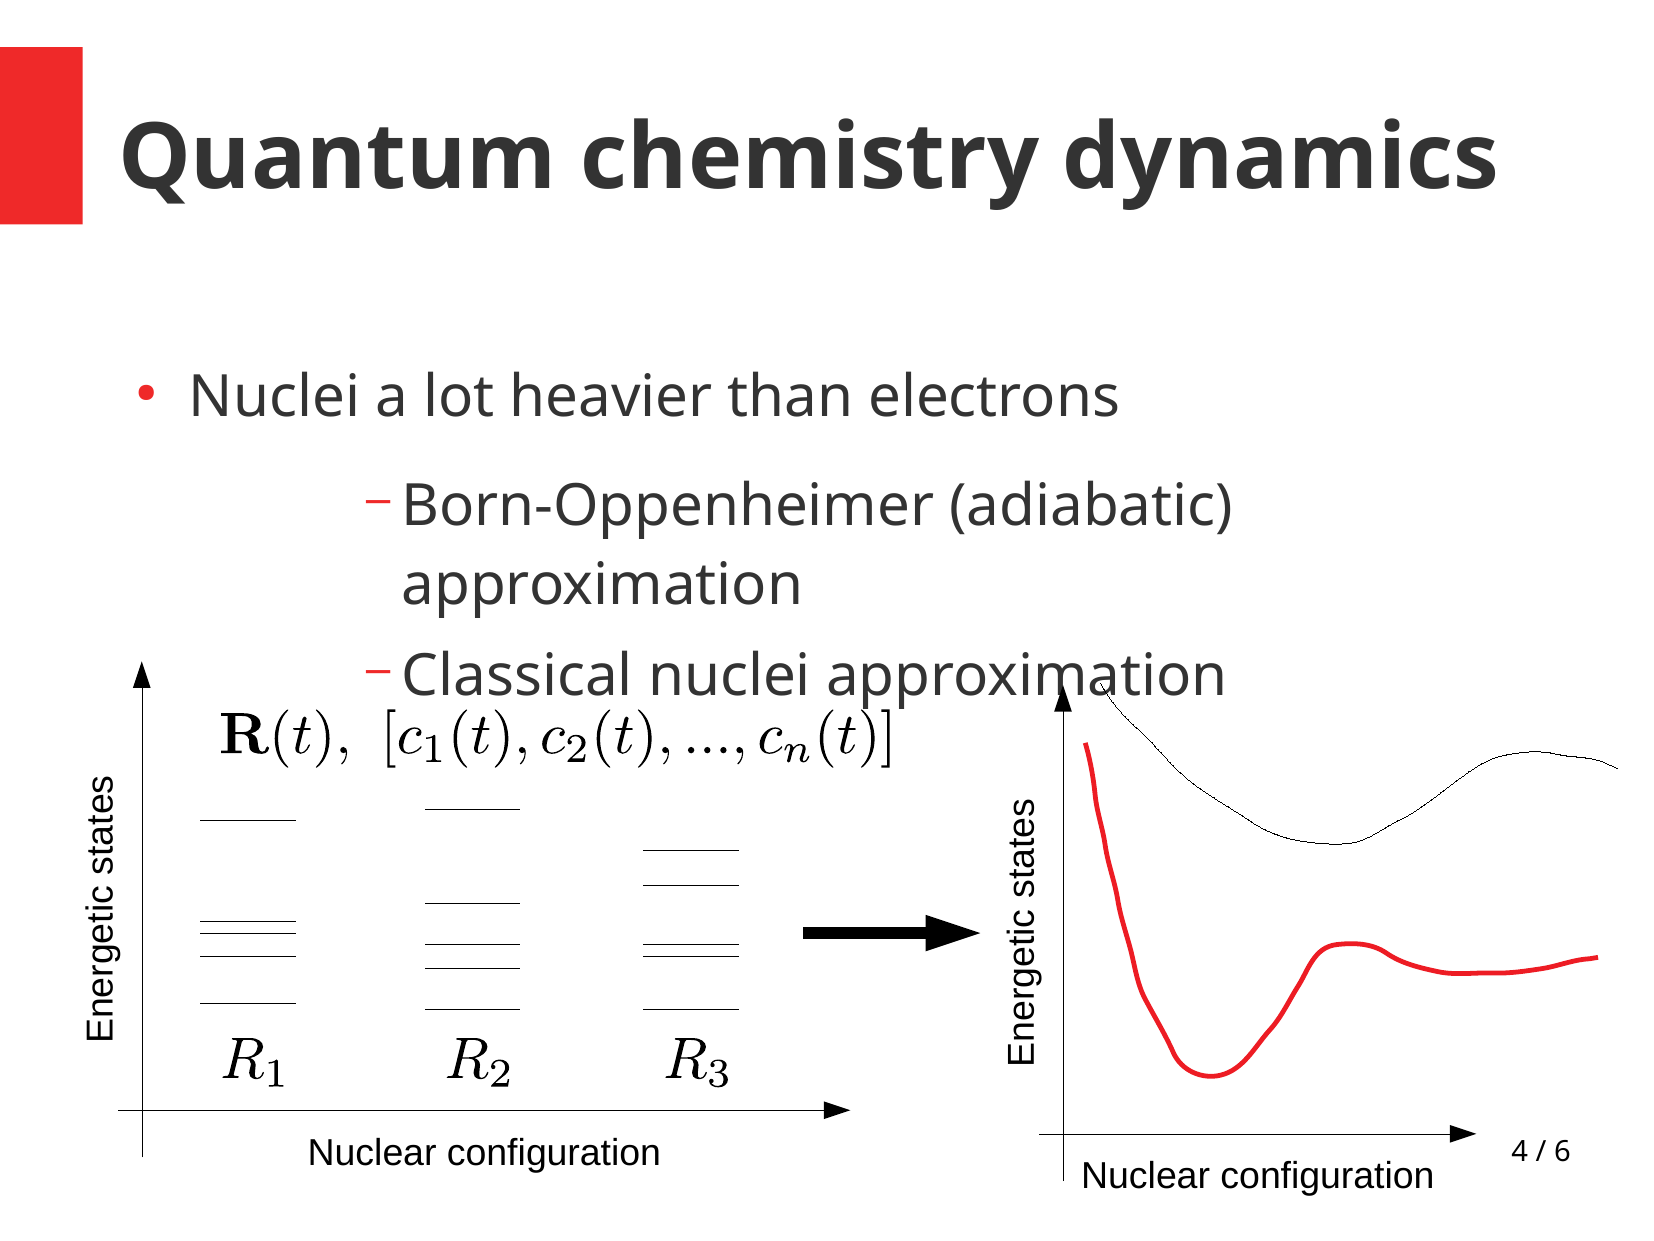

# Quantum chemistry dynamics
Nuclei a lot heavier than electrons
Born-Oppenheimer (adiabatic) approximation
Classical nuclei approximation
Energetic states
Energetic states
Nuclear configuration
4
Nuclear configuration